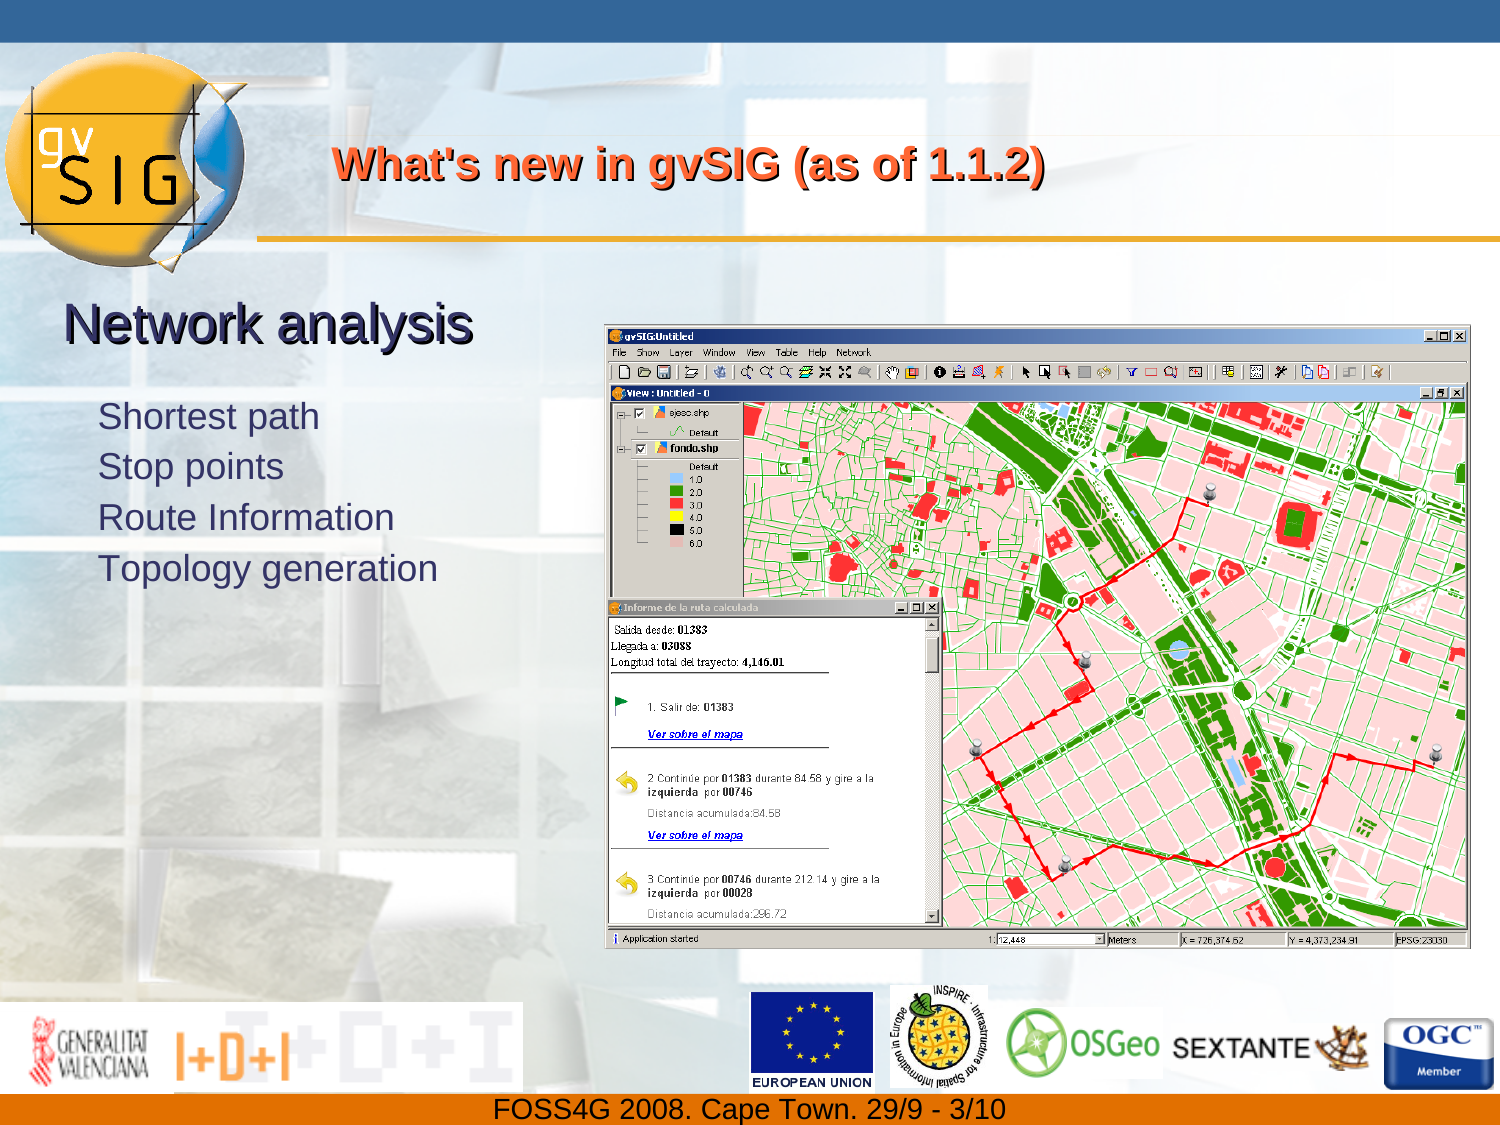

#
What's new in gvSIG (as of 1.1.2)
Network analysis
Shortest path
Stop points
Route Information
Topology generation